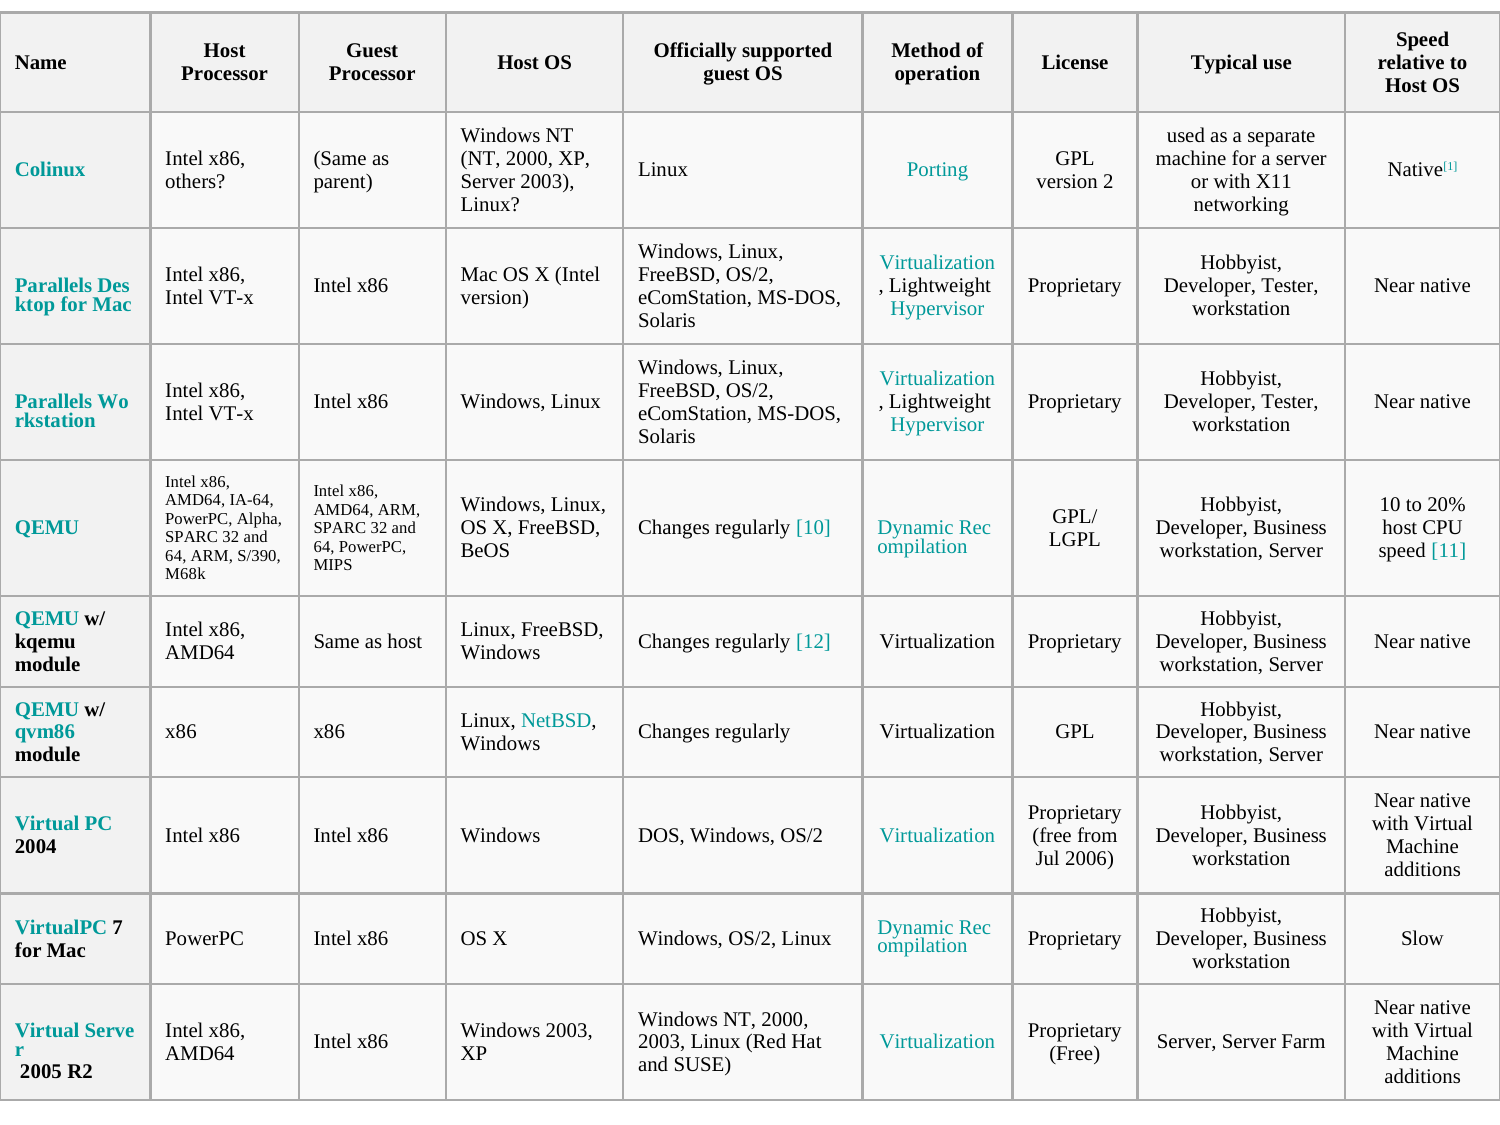

Name
Host Processor
Guest Processor
Host OS
Officially supported guest OS
Method of operation
License
Typical use
Speed relative to Host OS
Colinux
Intel x86, others?
(Same as parent)
Windows NT (NT, 2000, XP, Server 2003), Linux?
Linux
Porting
GPL version 2
used as a separate machine for a server or with X11 networking
Native[1]
Parallels Desktop for Mac
Intel x86, Intel VT-x
Intel x86
Mac OS X (Intel version)
Windows, Linux, FreeBSD, OS/2, eComStation, MS-DOS, Solaris
Virtualization, Lightweight Hypervisor
Proprietary
Hobbyist, Developer, Tester, workstation
Near native
Parallels Workstation
Intel x86, Intel VT-x
Intel x86
Windows, Linux
Windows, Linux, FreeBSD, OS/2, eComStation, MS-DOS, Solaris
Virtualization, Lightweight Hypervisor
Proprietary
Hobbyist, Developer, Tester, workstation
Near native
QEMU
Intel x86, AMD64, IA-64, PowerPC, Alpha, SPARC 32 and 64, ARM, S/390, M68k
Intel x86, AMD64, ARM, SPARC 32 and 64, PowerPC, MIPS
Windows, Linux, OS X, FreeBSD, BeOS
Changes regularly [10]
Dynamic Recompilation
GPL/LGPL
Hobbyist, Developer, Business workstation, Server
10 to 20% host CPU speed [11]
QEMU w/ kqemu module
Intel x86, AMD64
Same as host
Linux, FreeBSD, Windows
Changes regularly [12]
Virtualization
Proprietary
Hobbyist, Developer, Business workstation, Server
Near native
QEMU w/ qvm86 module
x86
x86
Linux, NetBSD, Windows
Changes regularly
Virtualization
GPL
Hobbyist, Developer, Business workstation, Server
Near native
Virtual PC 2004
Intel x86
Intel x86
Windows
DOS, Windows, OS/2
Virtualization
Proprietary (free from Jul 2006)
Hobbyist, Developer, Business workstation
Near native with Virtual Machine additions
VirtualPC 7 for Mac
PowerPC
Intel x86
OS X
Windows, OS/2, Linux
Dynamic Recompilation
Proprietary
Hobbyist, Developer, Business workstation
Slow
Virtual Server 2005 R2
Intel x86, AMD64
Intel x86
Windows 2003, XP
Windows NT, 2000, 2003, Linux (Red Hat and SUSE)
Virtualization
Proprietary (Free)
Server, Server Farm
Near native with Virtual Machine additions